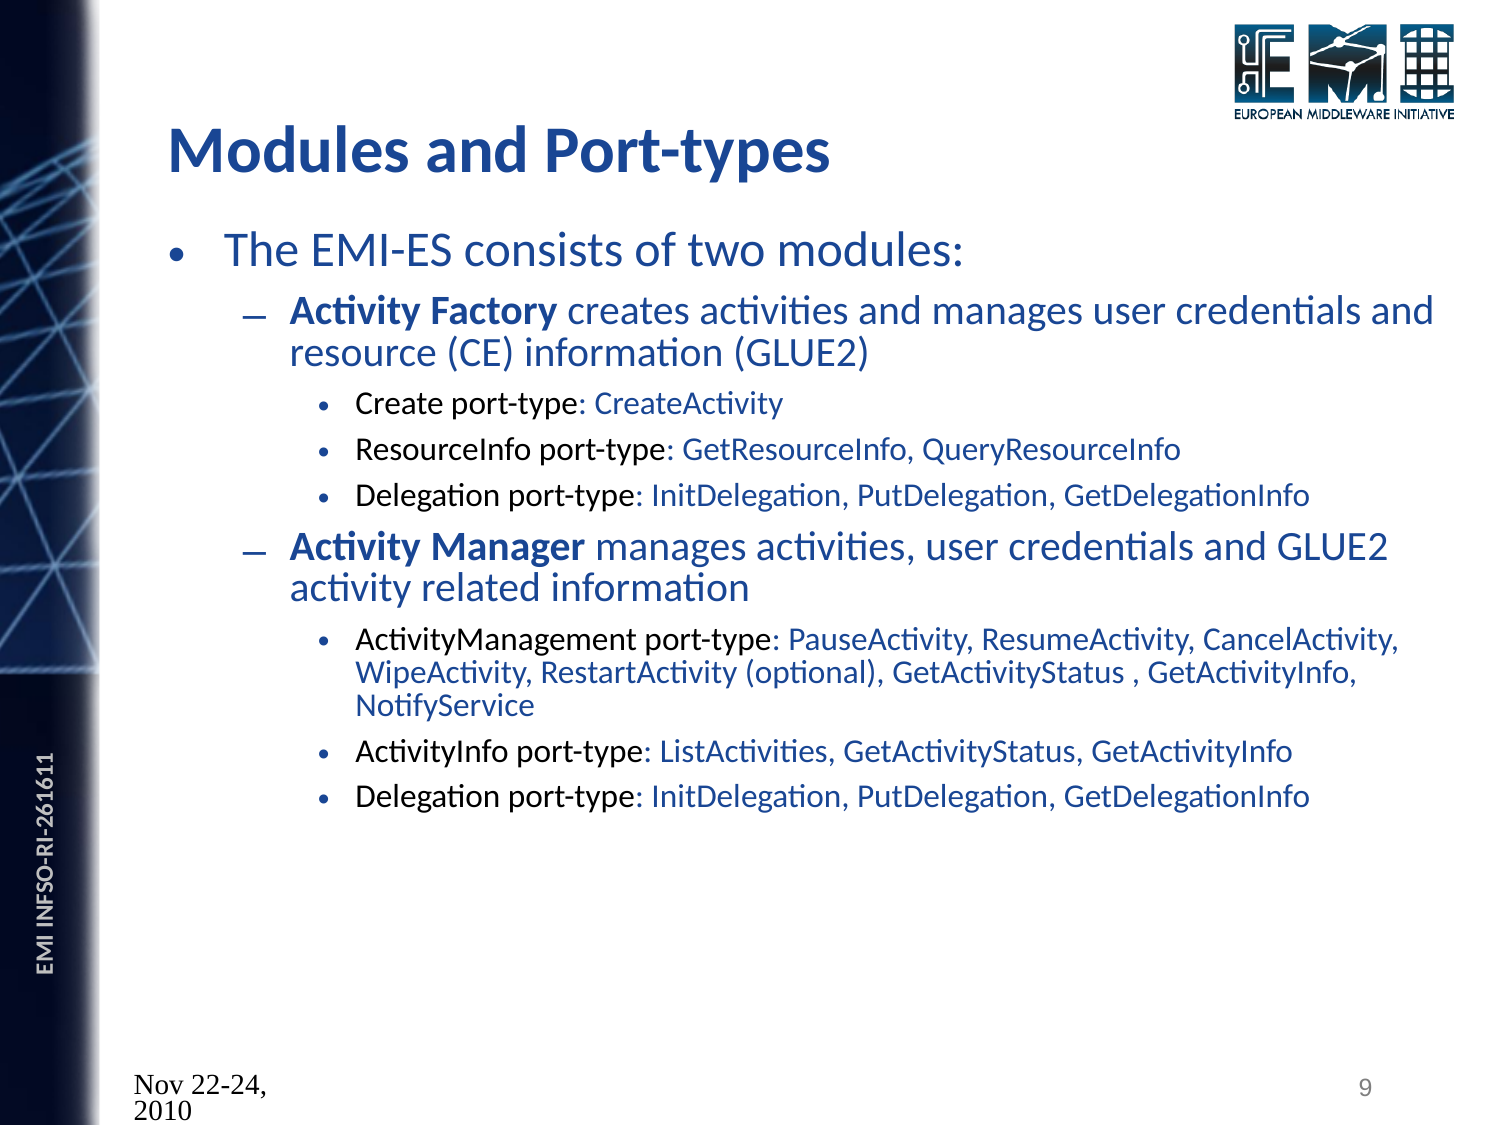

Modules and Port-types
# The EMI-ES consists of two modules:
Activity Factory creates activities and manages user credentials and resource (CE) information (GLUE2)
Create port-type: CreateActivity
ResourceInfo port-type: GetResourceInfo, QueryResourceInfo
Delegation port-type: InitDelegation, PutDelegation, GetDelegationInfo
Activity Manager manages activities, user credentials and GLUE2 activity related information
ActivityManagement port-type: PauseActivity, ResumeActivity, CancelActivity, WipeActivity, RestartActivity (optional), GetActivityStatus , GetActivityInfo, NotifyService
ActivityInfo port-type: ListActivities, GetActivityStatus, GetActivityInfo
Delegation port-type: InitDelegation, PutDelegation, GetDelegationInfo
Nov 22-24, 2010